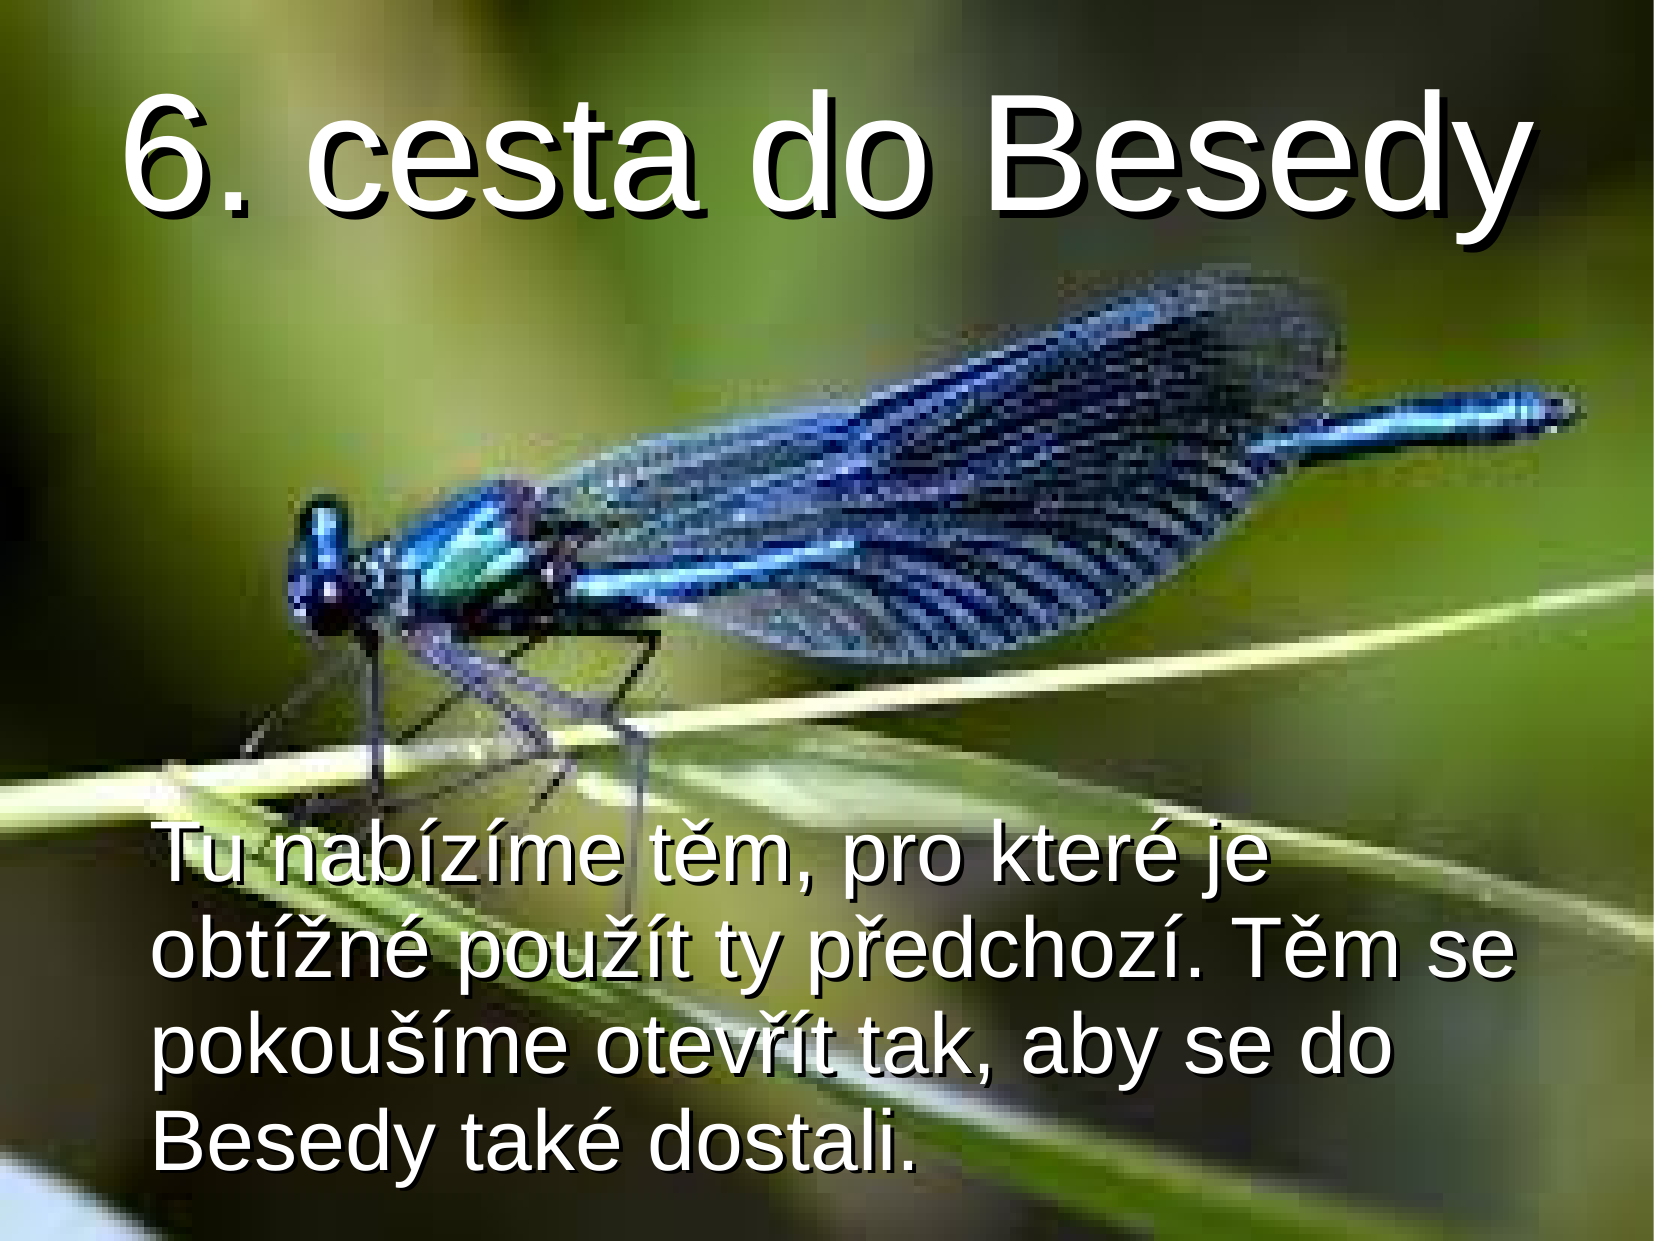

# 6. cesta do Besedy
Tu nabízíme těm, pro které je obtížné použít ty předchozí. Těm se pokoušíme otevřít tak, aby se do Besedy také dostali.